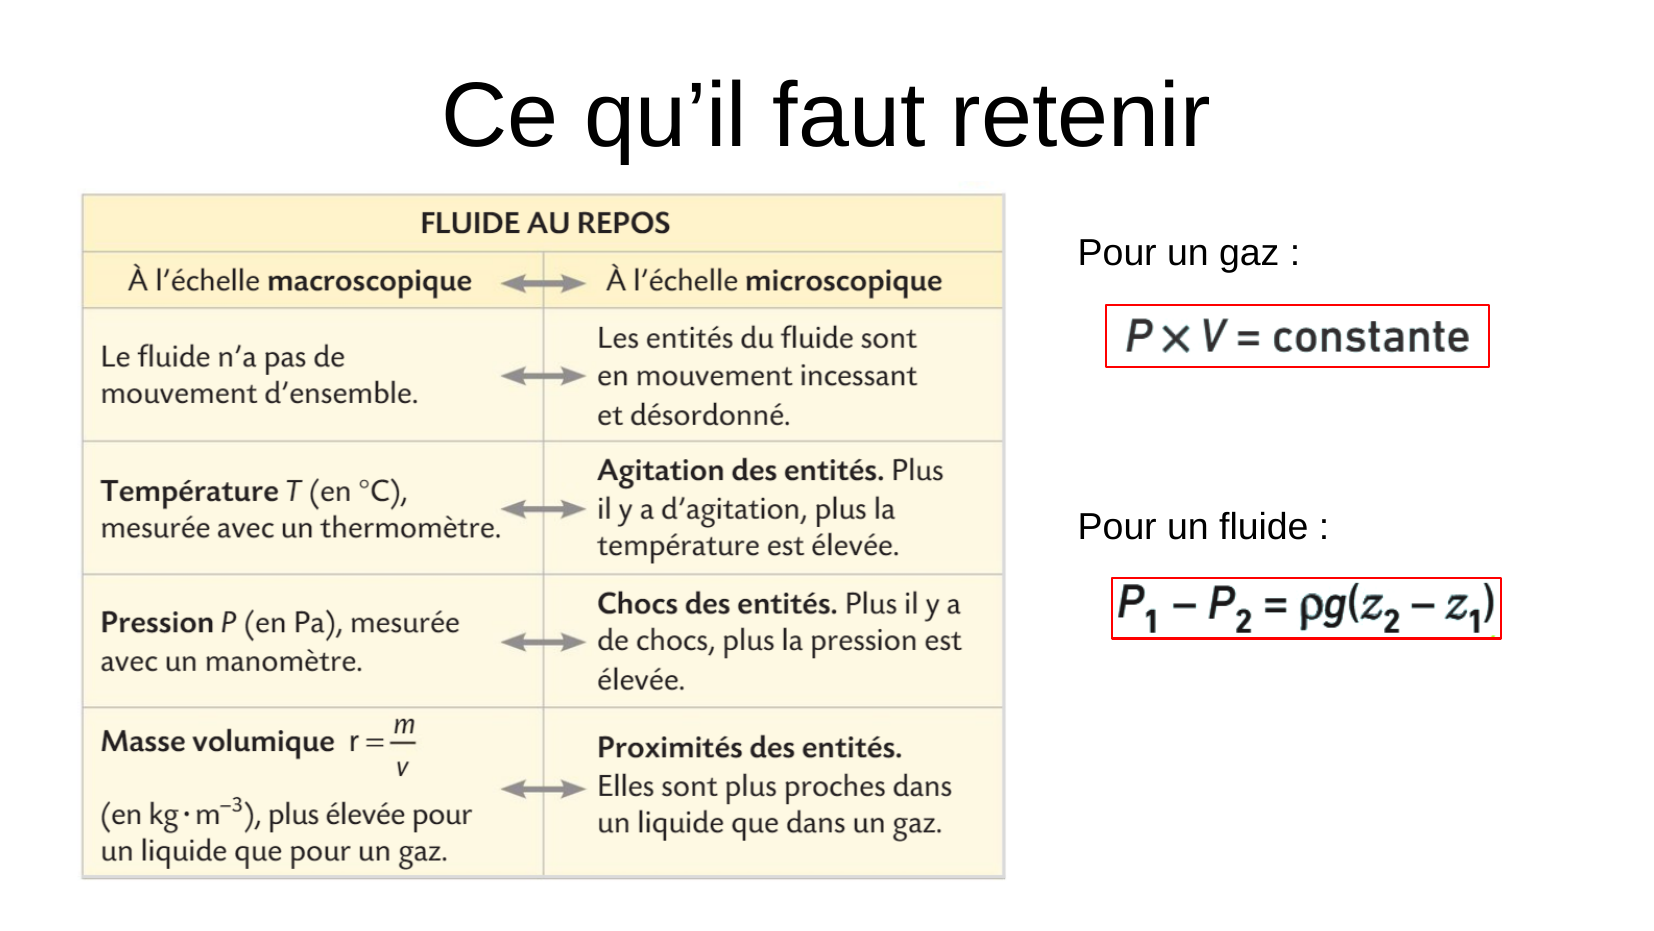

# Ce qu’il faut retenir
Pour un gaz :
Pour un fluide :